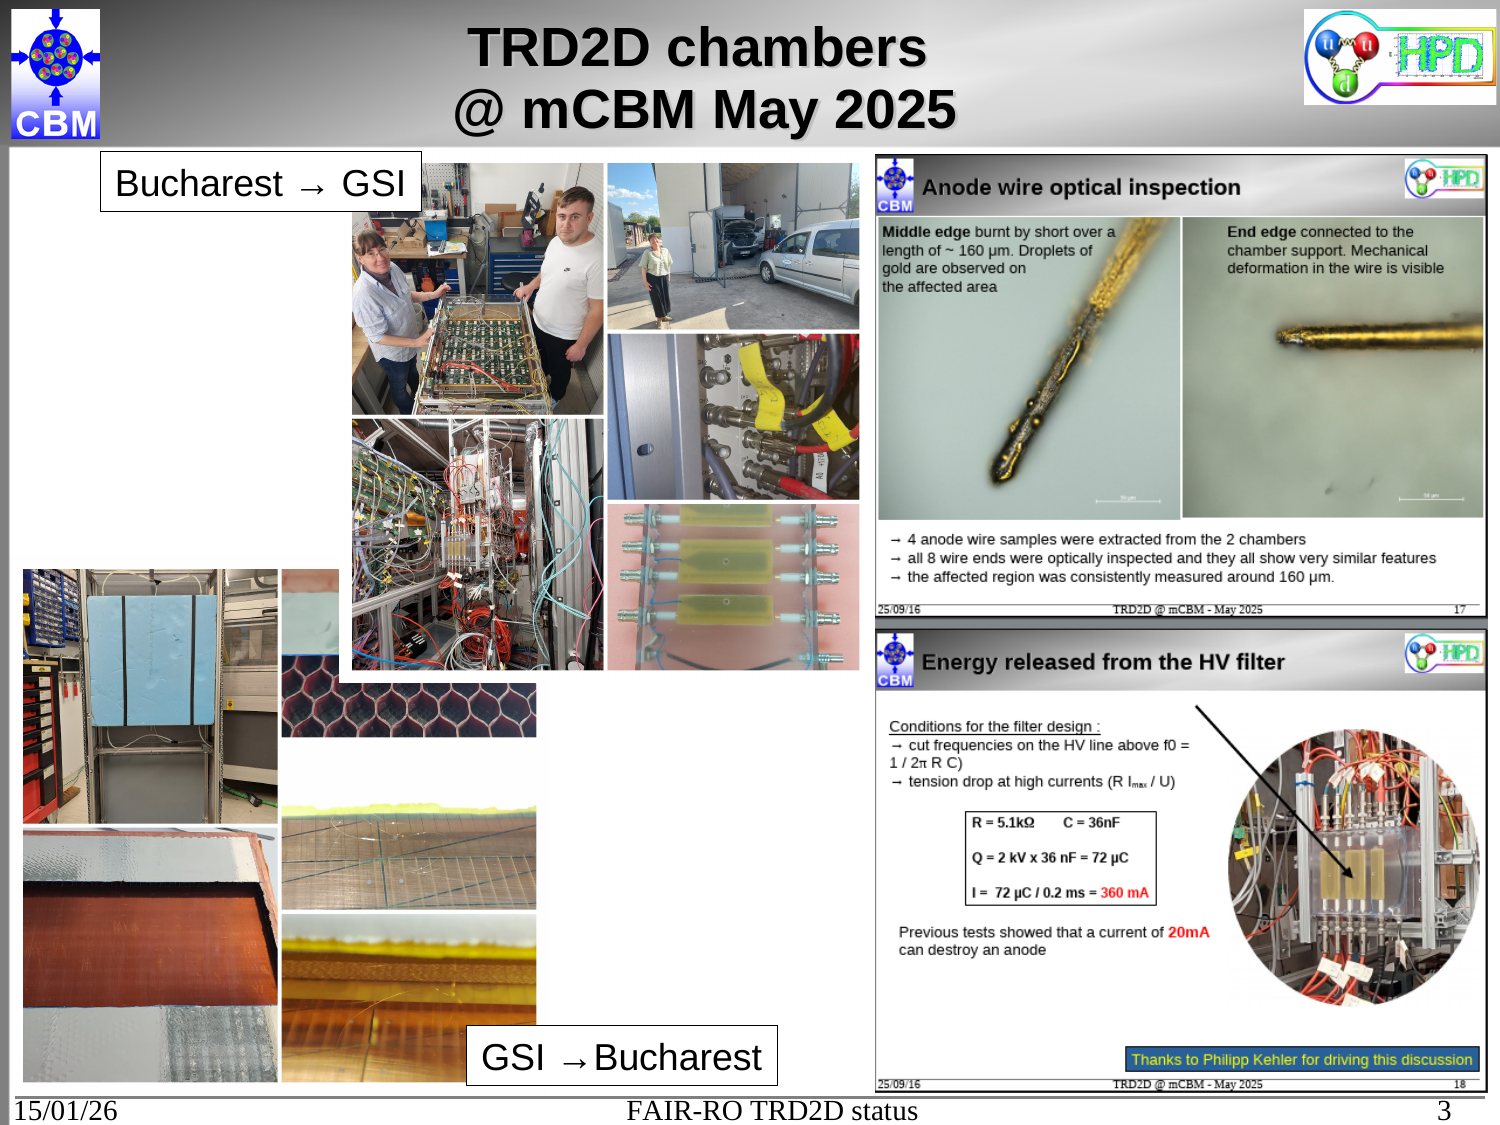

# TRD2D chambers @ mCBM May 2025
Bucharest → GSI
GSI →Bucharest
15/01/26
FAIR-RO TRD2D status
3